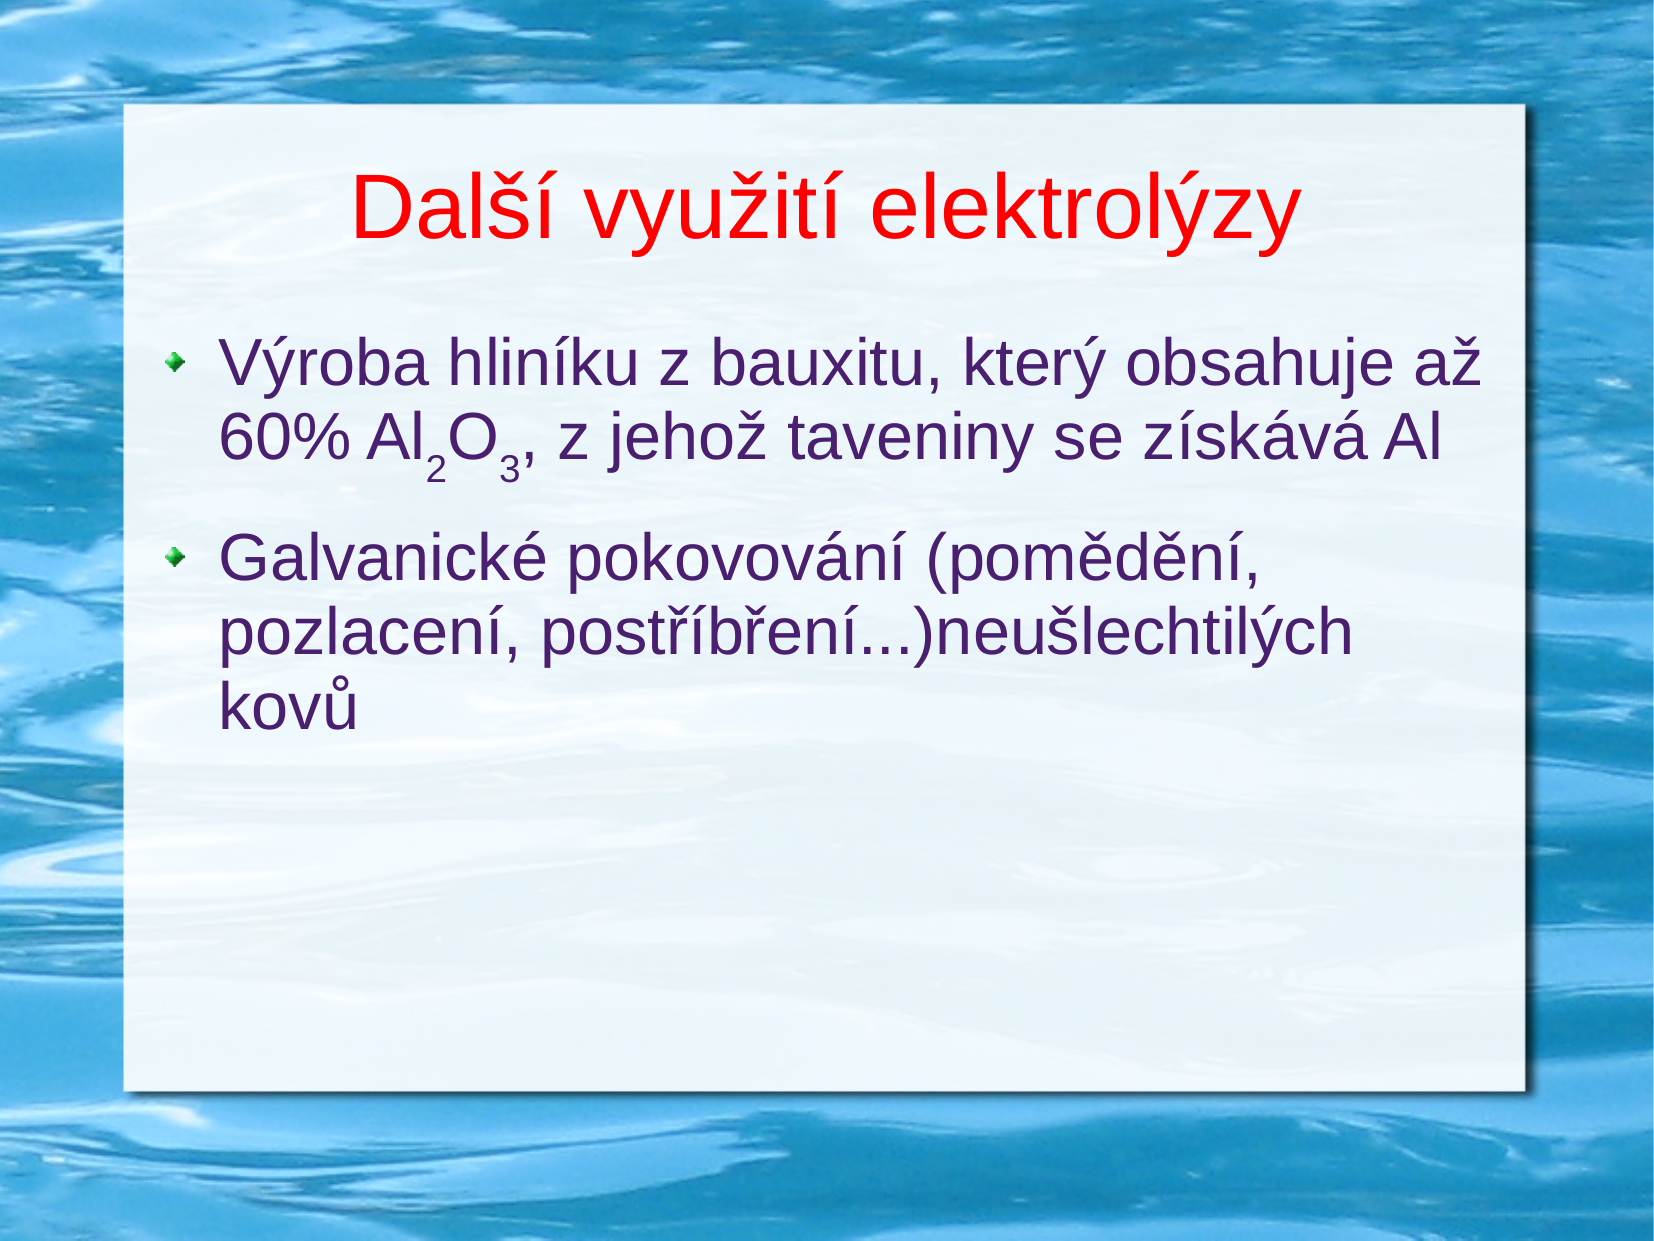

# Další využití elektrolýzy
Výroba hliníku z bauxitu, který obsahuje až 60% Al2O3, z jehož taveniny se získává Al
Galvanické pokovování (pomědění, pozlacení, postříbření...)neušlechtilých kovů